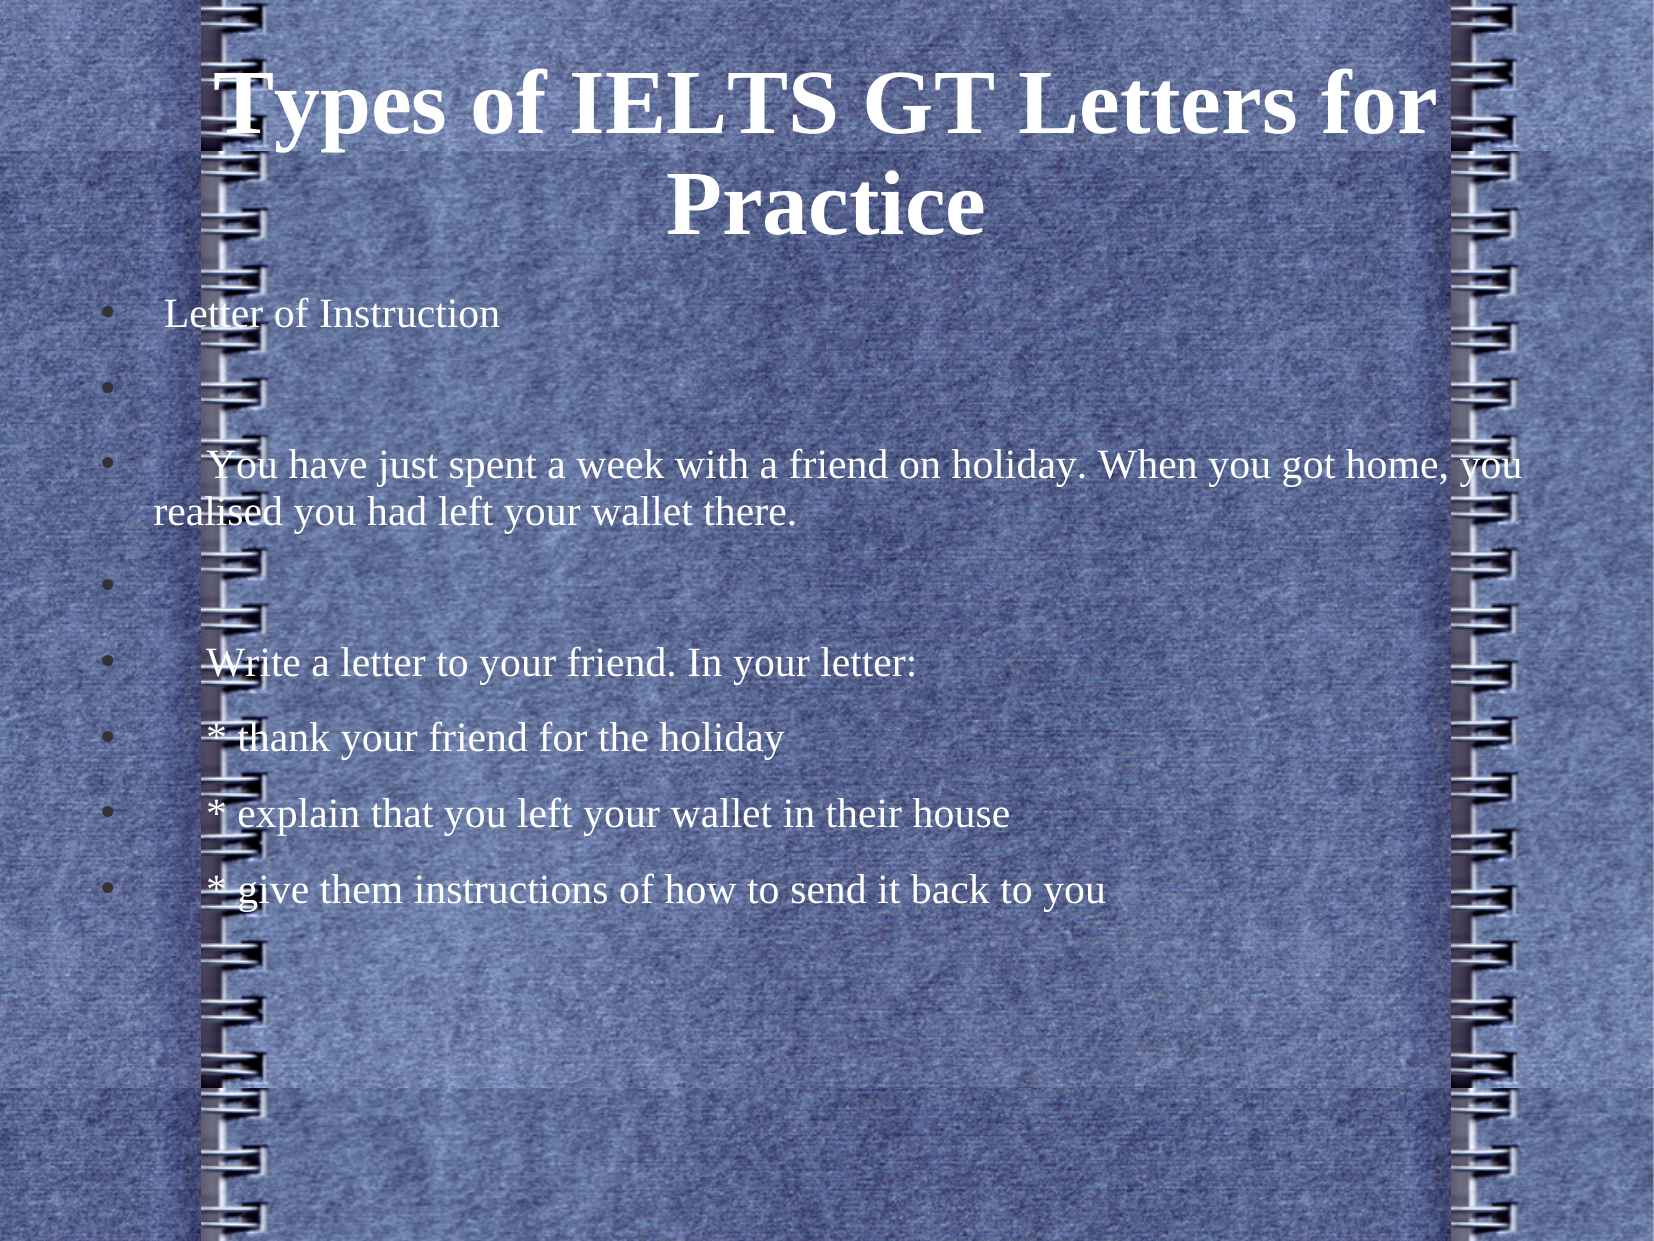

# Types of IELTS GT Letters for Practice
 Letter of Instruction
 You have just spent a week with a friend on holiday. When you got home, you realised you had left your wallet there.
 Write a letter to your friend. In your letter:
 * thank your friend for the holiday
 * explain that you left your wallet in their house
 * give them instructions of how to send it back to you